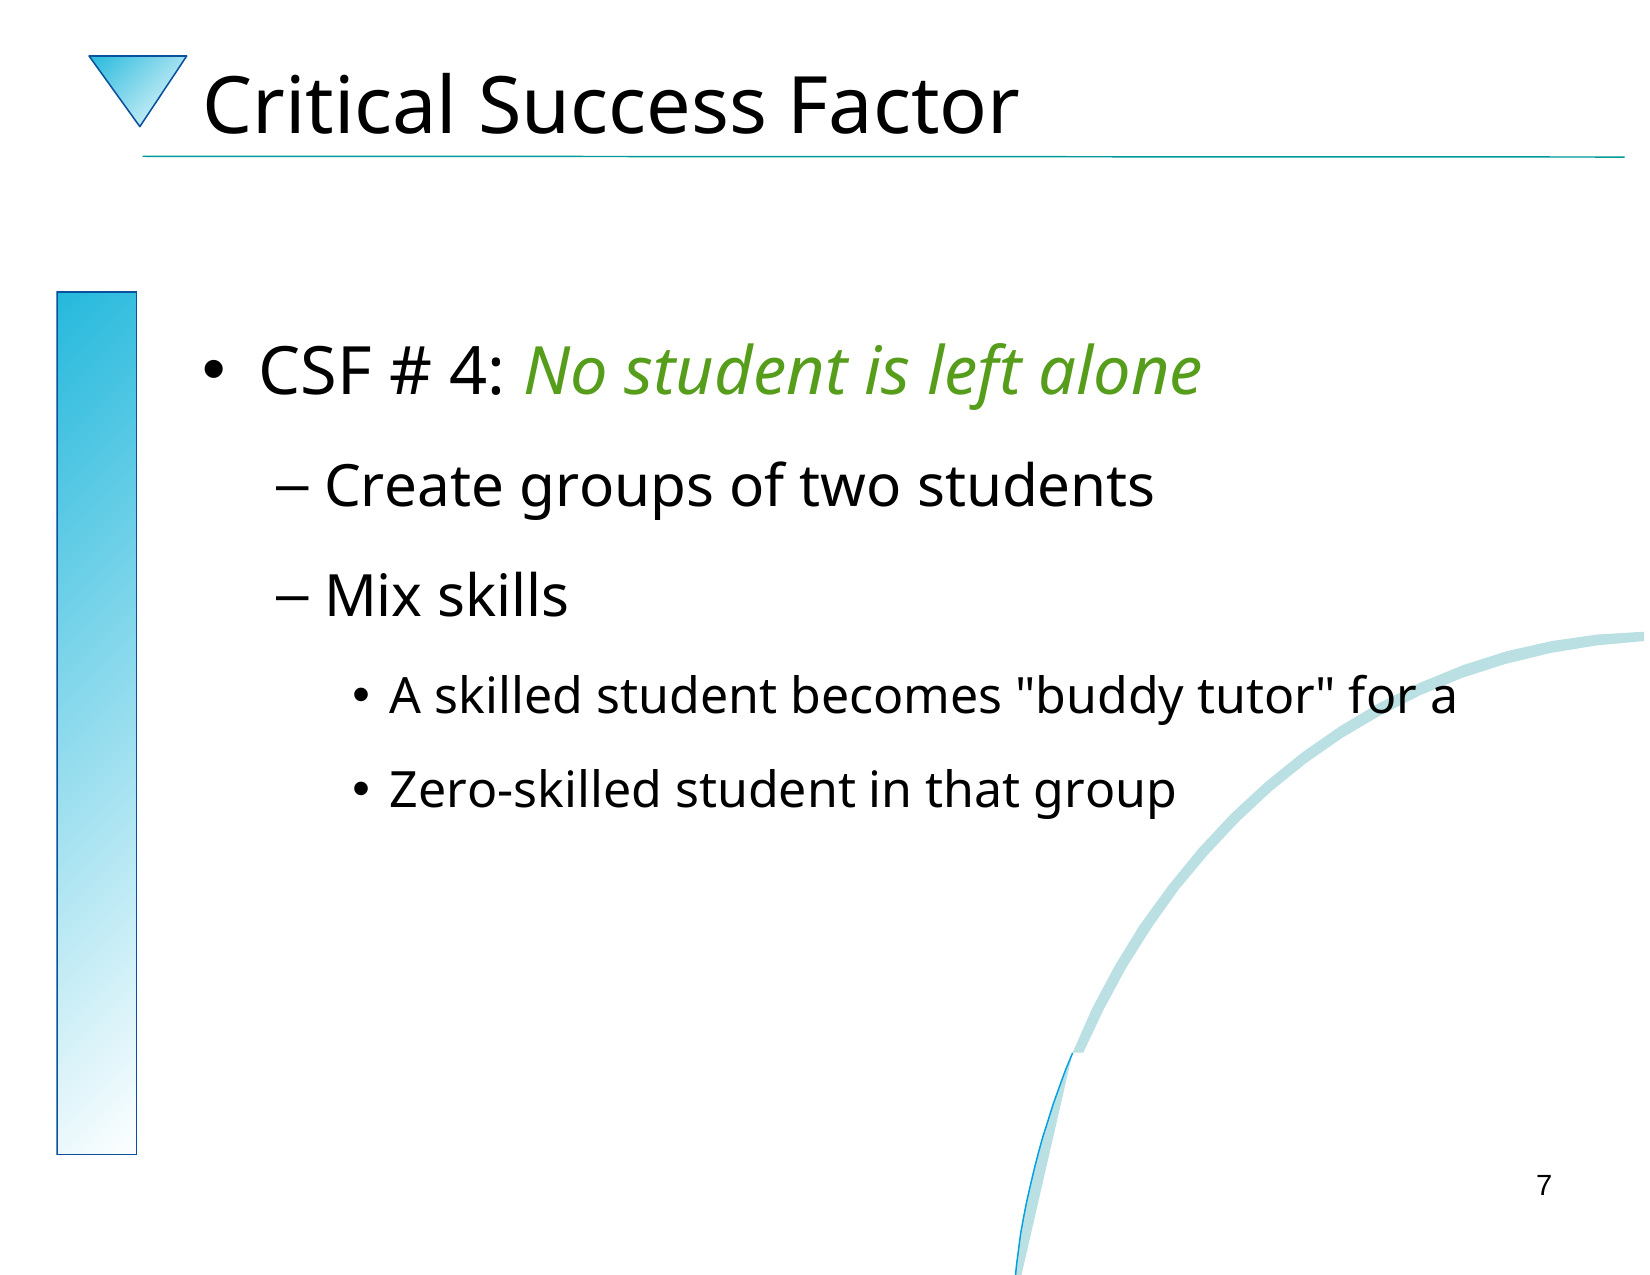

# Critical Success Factor
CSF # 4: No student is left alone
Create groups of two students
Mix skills
A skilled student becomes "buddy tutor" for a
Zero-skilled student in that group
7